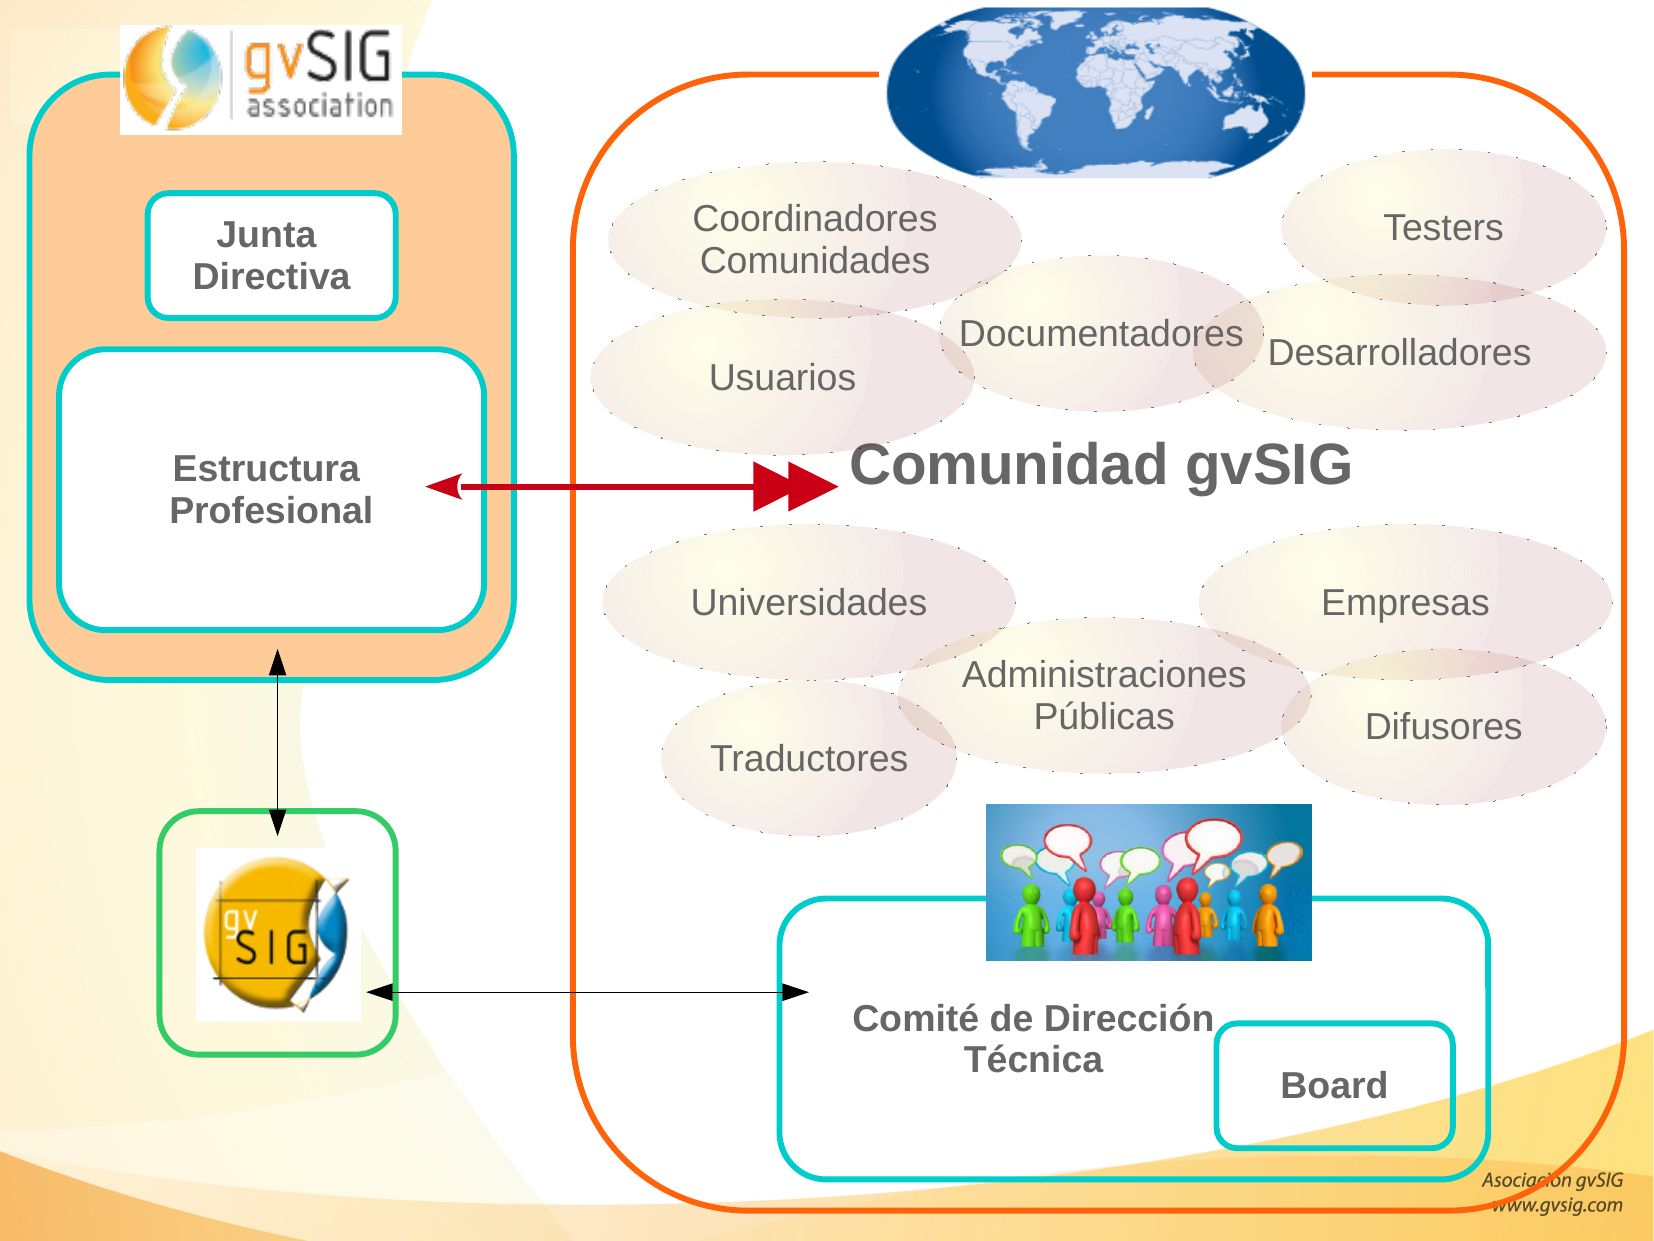

Comunidad gvSIG
Testers
Coordinadores
Comunidades
Junta
Directiva
Documentadores
Desarrolladores
Usuarios
Estructura
Profesional
Universidades
Empresas
Administraciones
Públicas
Difusores
Traductores
Comité de Dirección
Técnica
Board